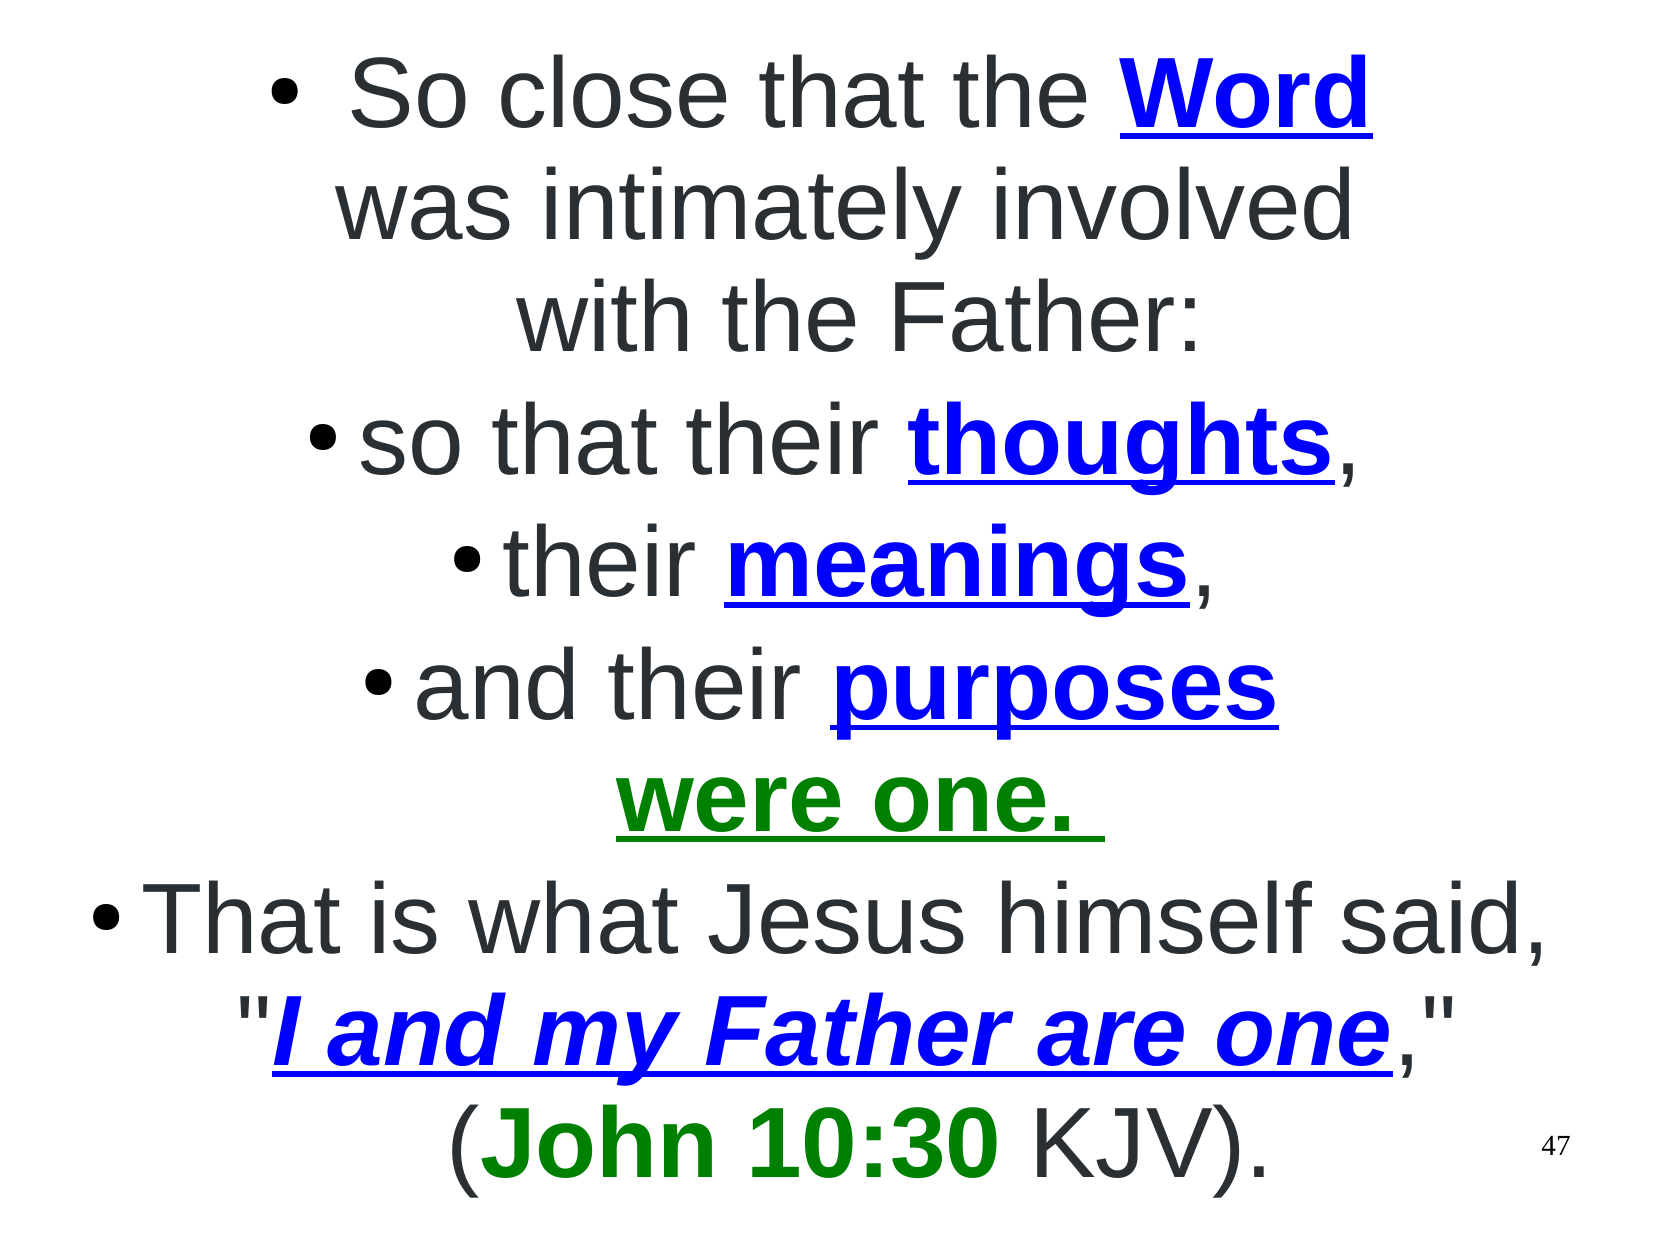

# So close that the Word was intimately involved with the Father:
so that their thoughts,
their meanings,
and their purposes
were one.
That is what Jesus himself said,
"I and my Father are one,"
(John 10:30 KJV).
47